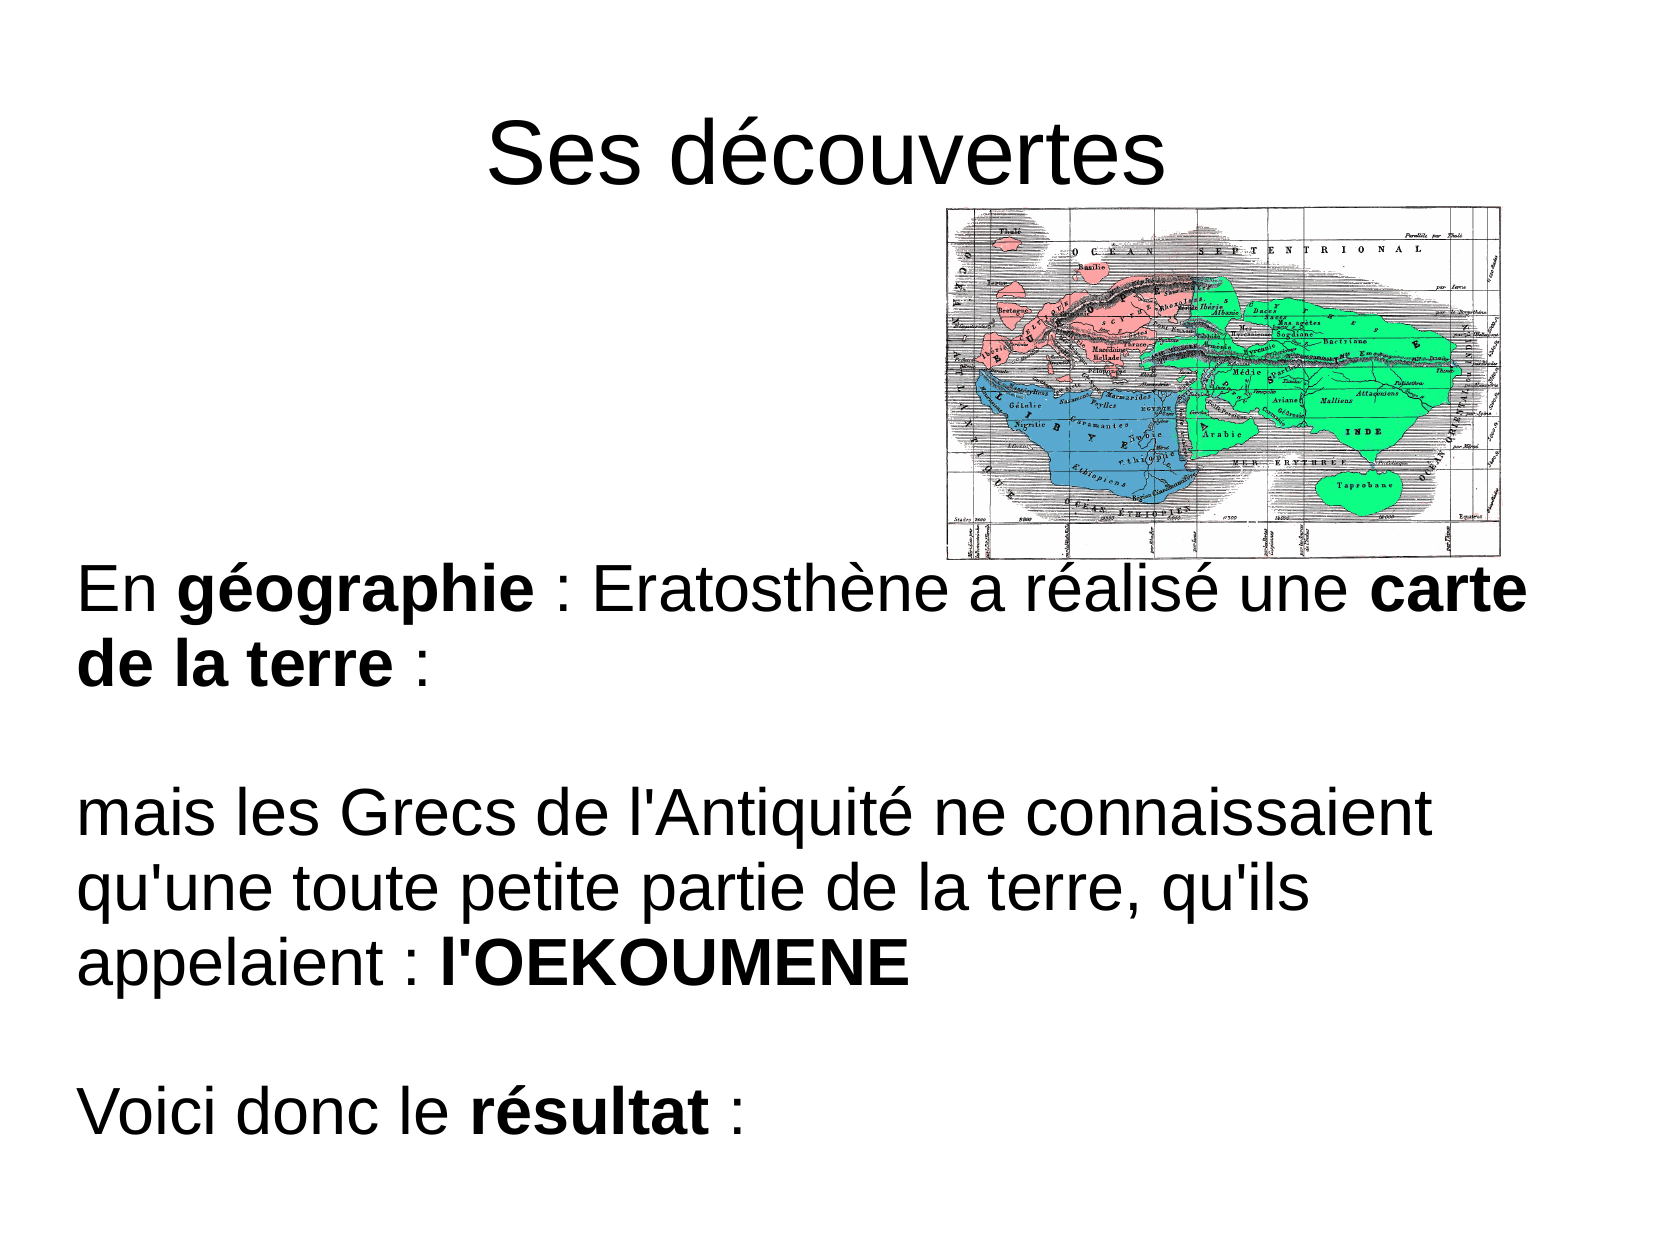

# Ses découvertes
En géographie : Eratosthène a réalisé une carte de la terre :
mais les Grecs de l'Antiquité ne connaissaient qu'une toute petite partie de la terre, qu'ils appelaient : l'OEKOUMENE
Voici donc le résultat :